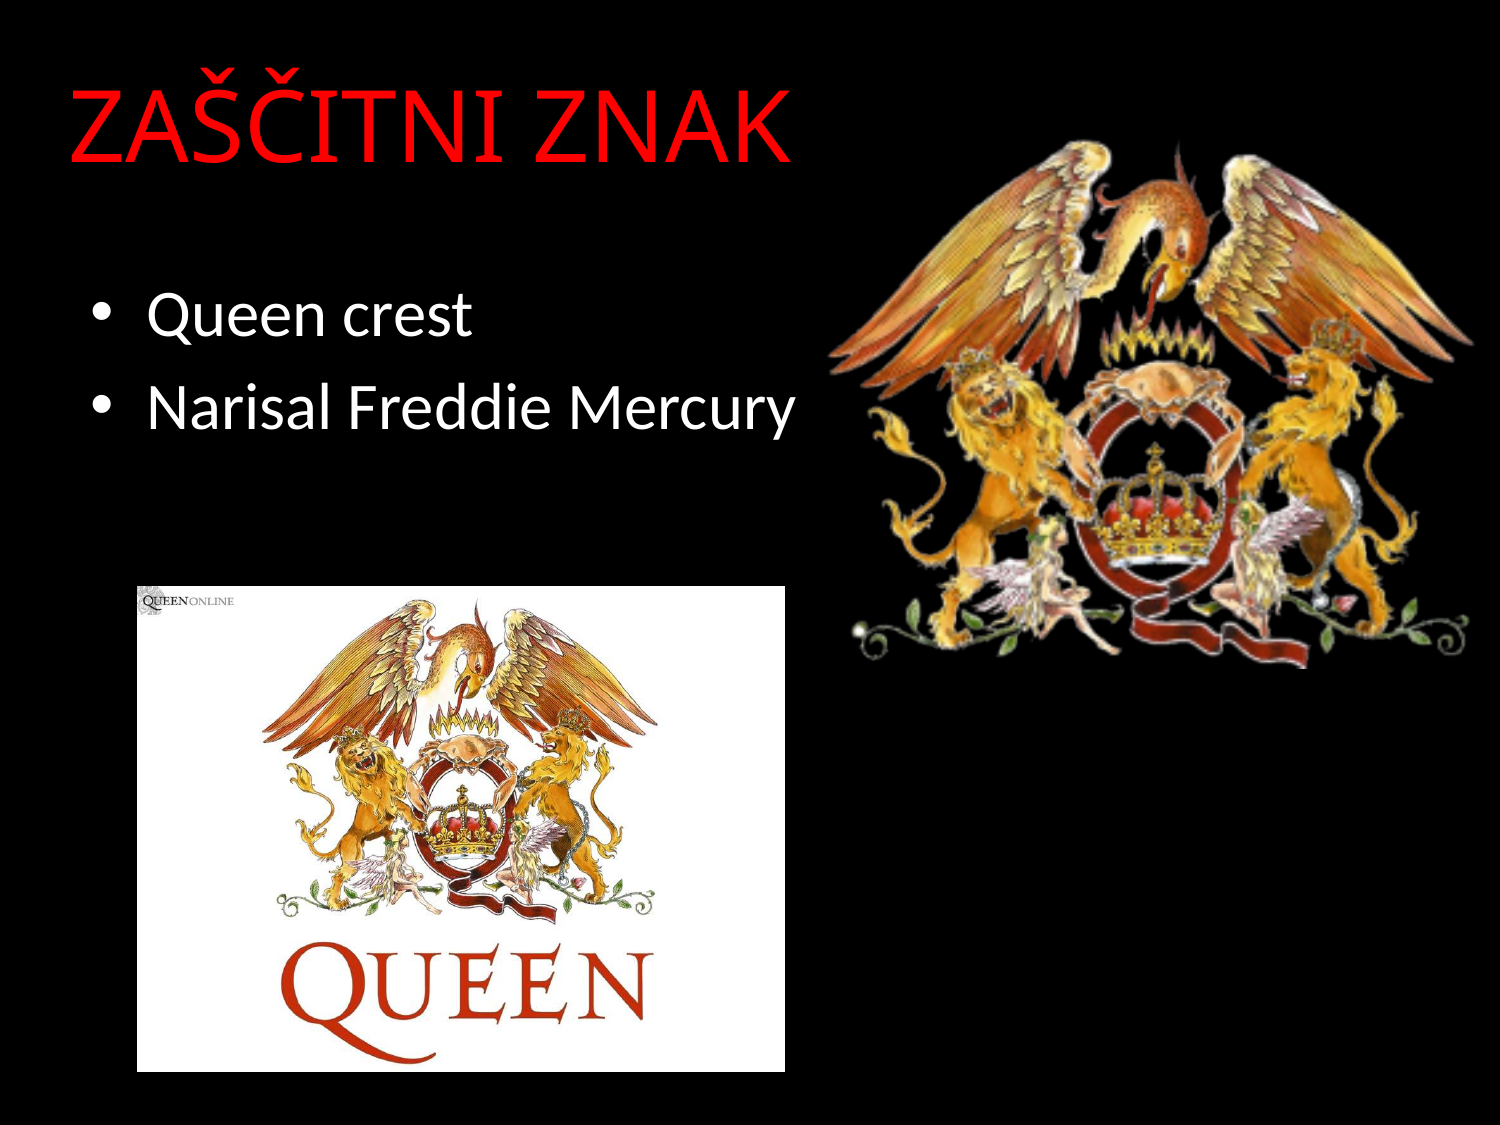

# ZAŠČITNI ZNAK
Queen crest
Narisal Freddie Mercury